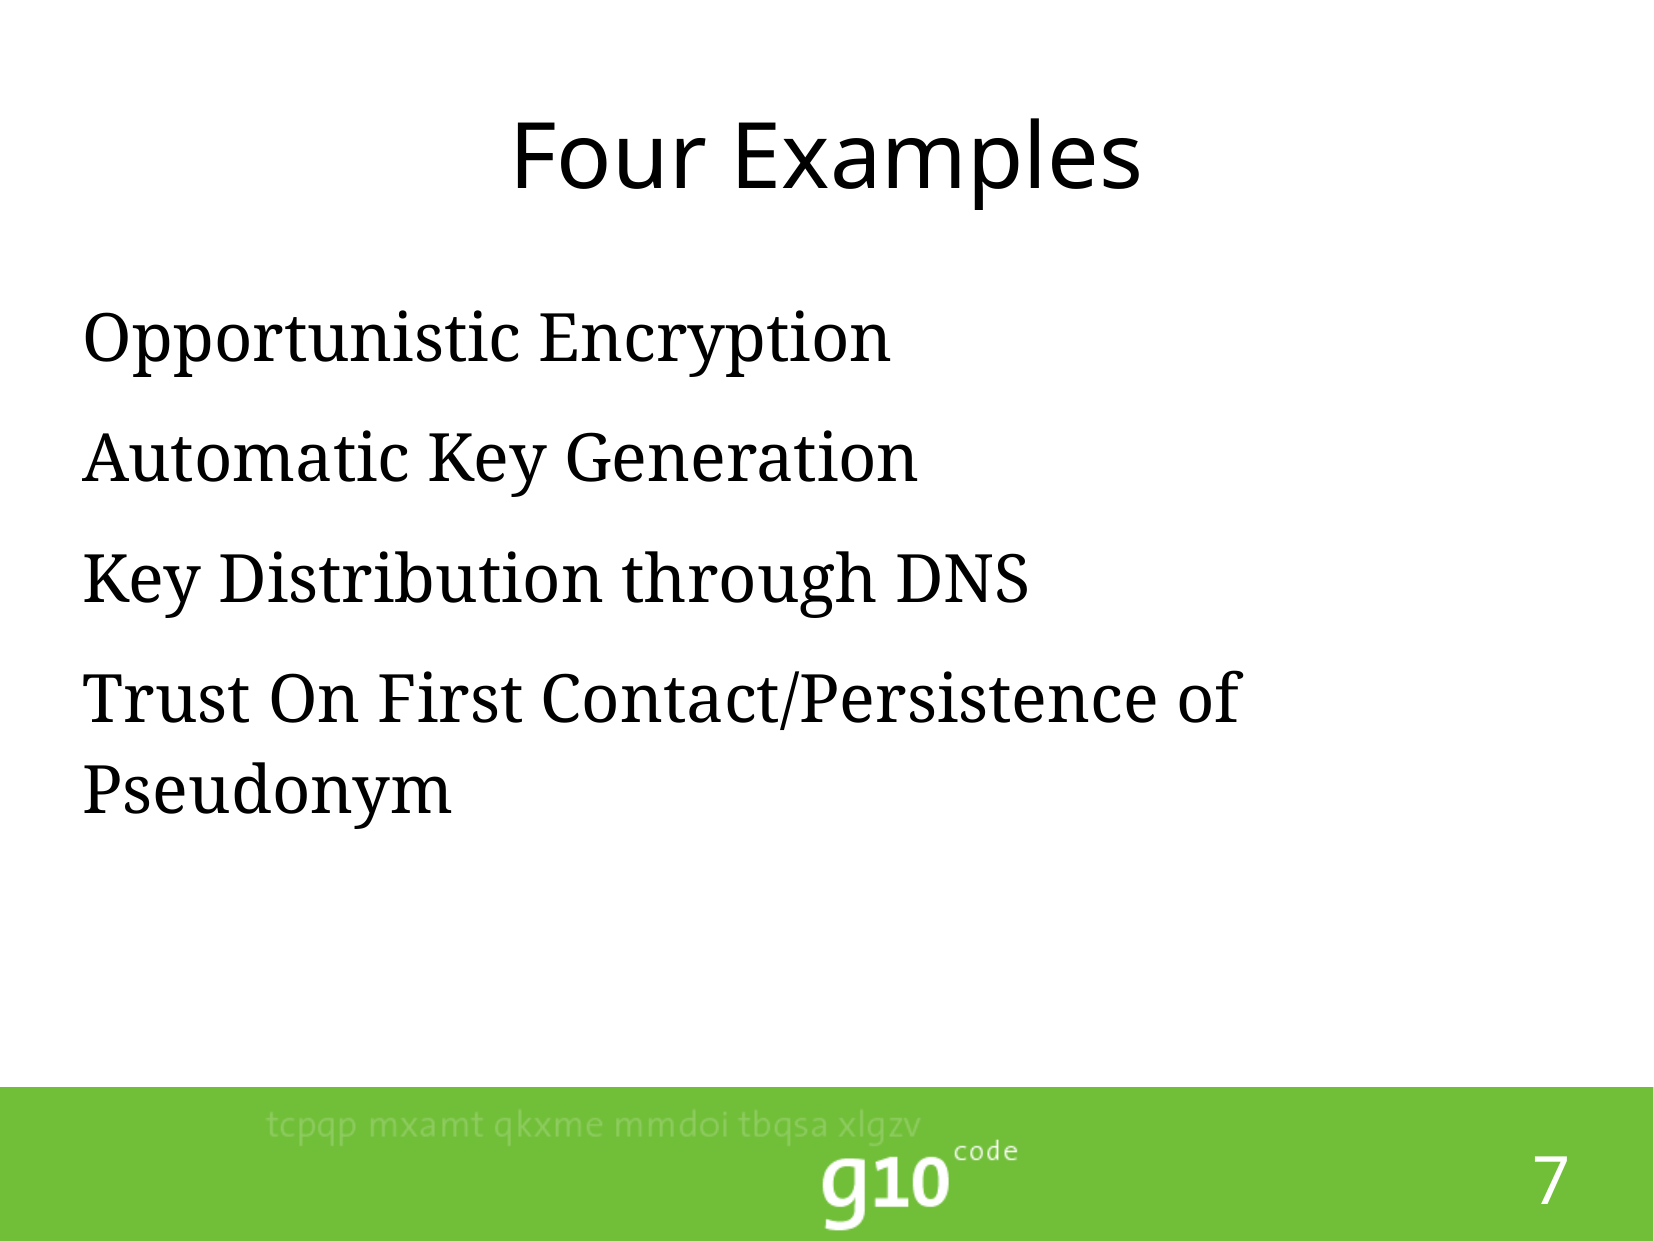

# Four Examples
Opportunistic Encryption
Automatic Key Generation
Key Distribution through DNS
Trust On First Contact/Persistence of Pseudonym
7